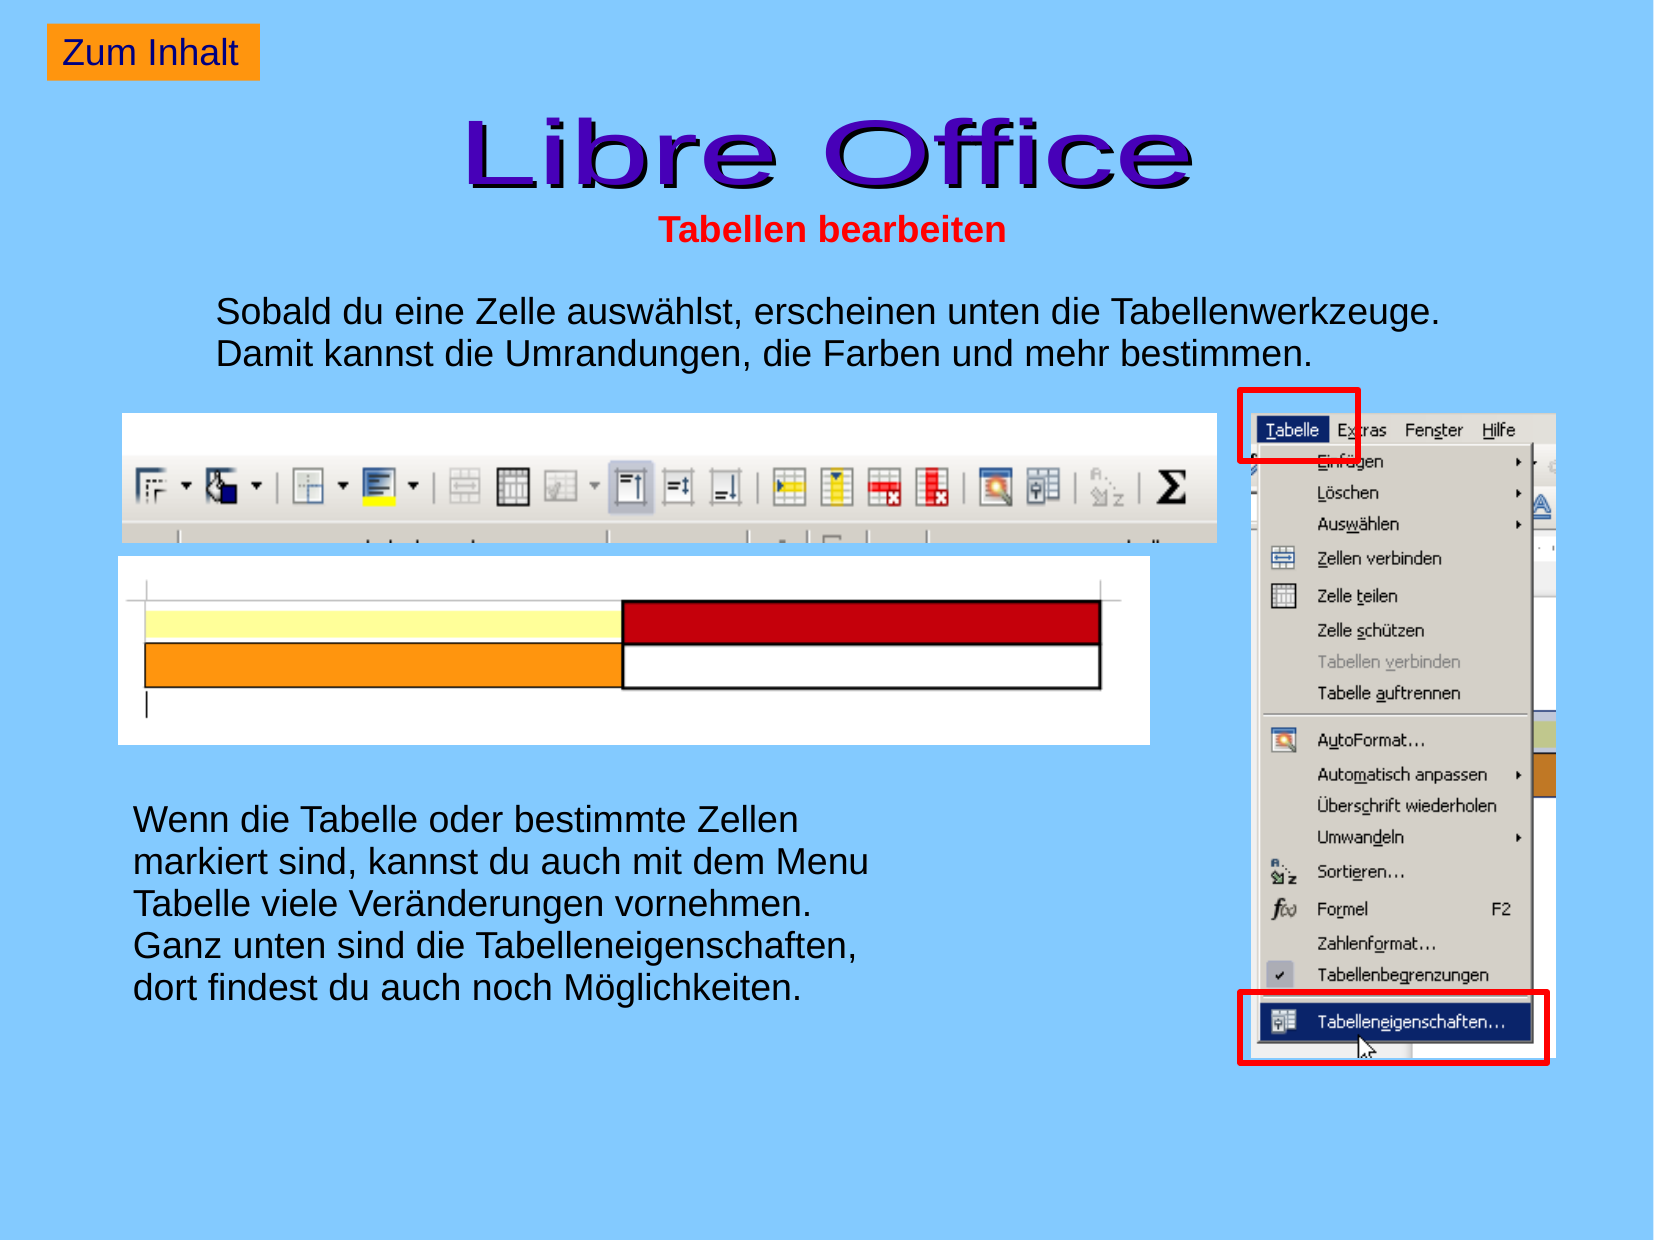

Zum Inhalt
# Libre Office
Tabellen bearbeiten
Sobald du eine Zelle auswählst, erscheinen unten die Tabellenwerkzeuge.
Damit kannst die Umrandungen, die Farben und mehr bestimmen.
Wenn die Tabelle oder bestimmte Zellen markiert sind, kannst du auch mit dem Menu Tabelle viele Veränderungen vornehmen.
Ganz unten sind die Tabelleneigenschaften, dort findest du auch noch Möglichkeiten.